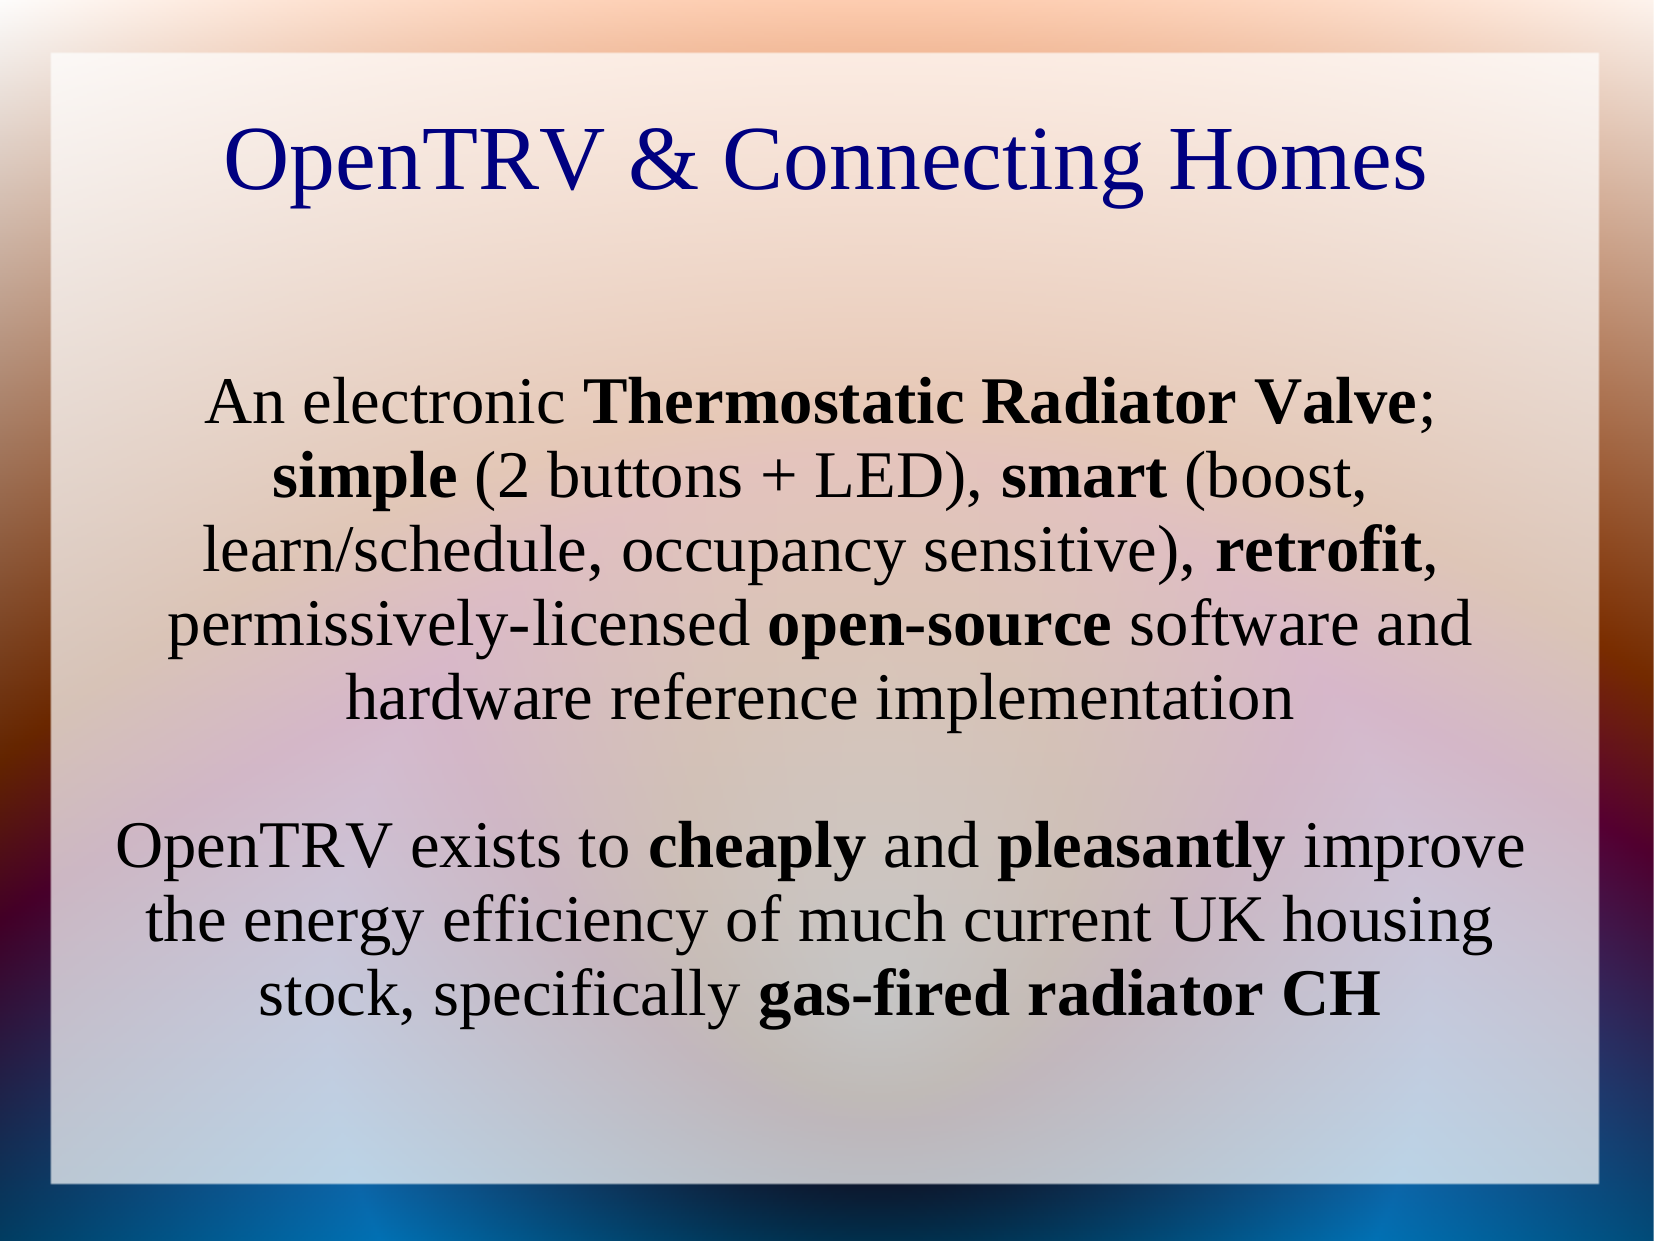

# OpenTRV & Connecting Homes
An electronic Thermostatic Radiator Valve;
simple (2 buttons + LED), smart (boost, learn/schedule, occupancy sensitive), retrofit, permissively-licensed open-source software and hardware reference implementation
OpenTRV exists to cheaply and pleasantly improve the energy efficiency of much current UK housing stock, specifically gas-fired radiator CH